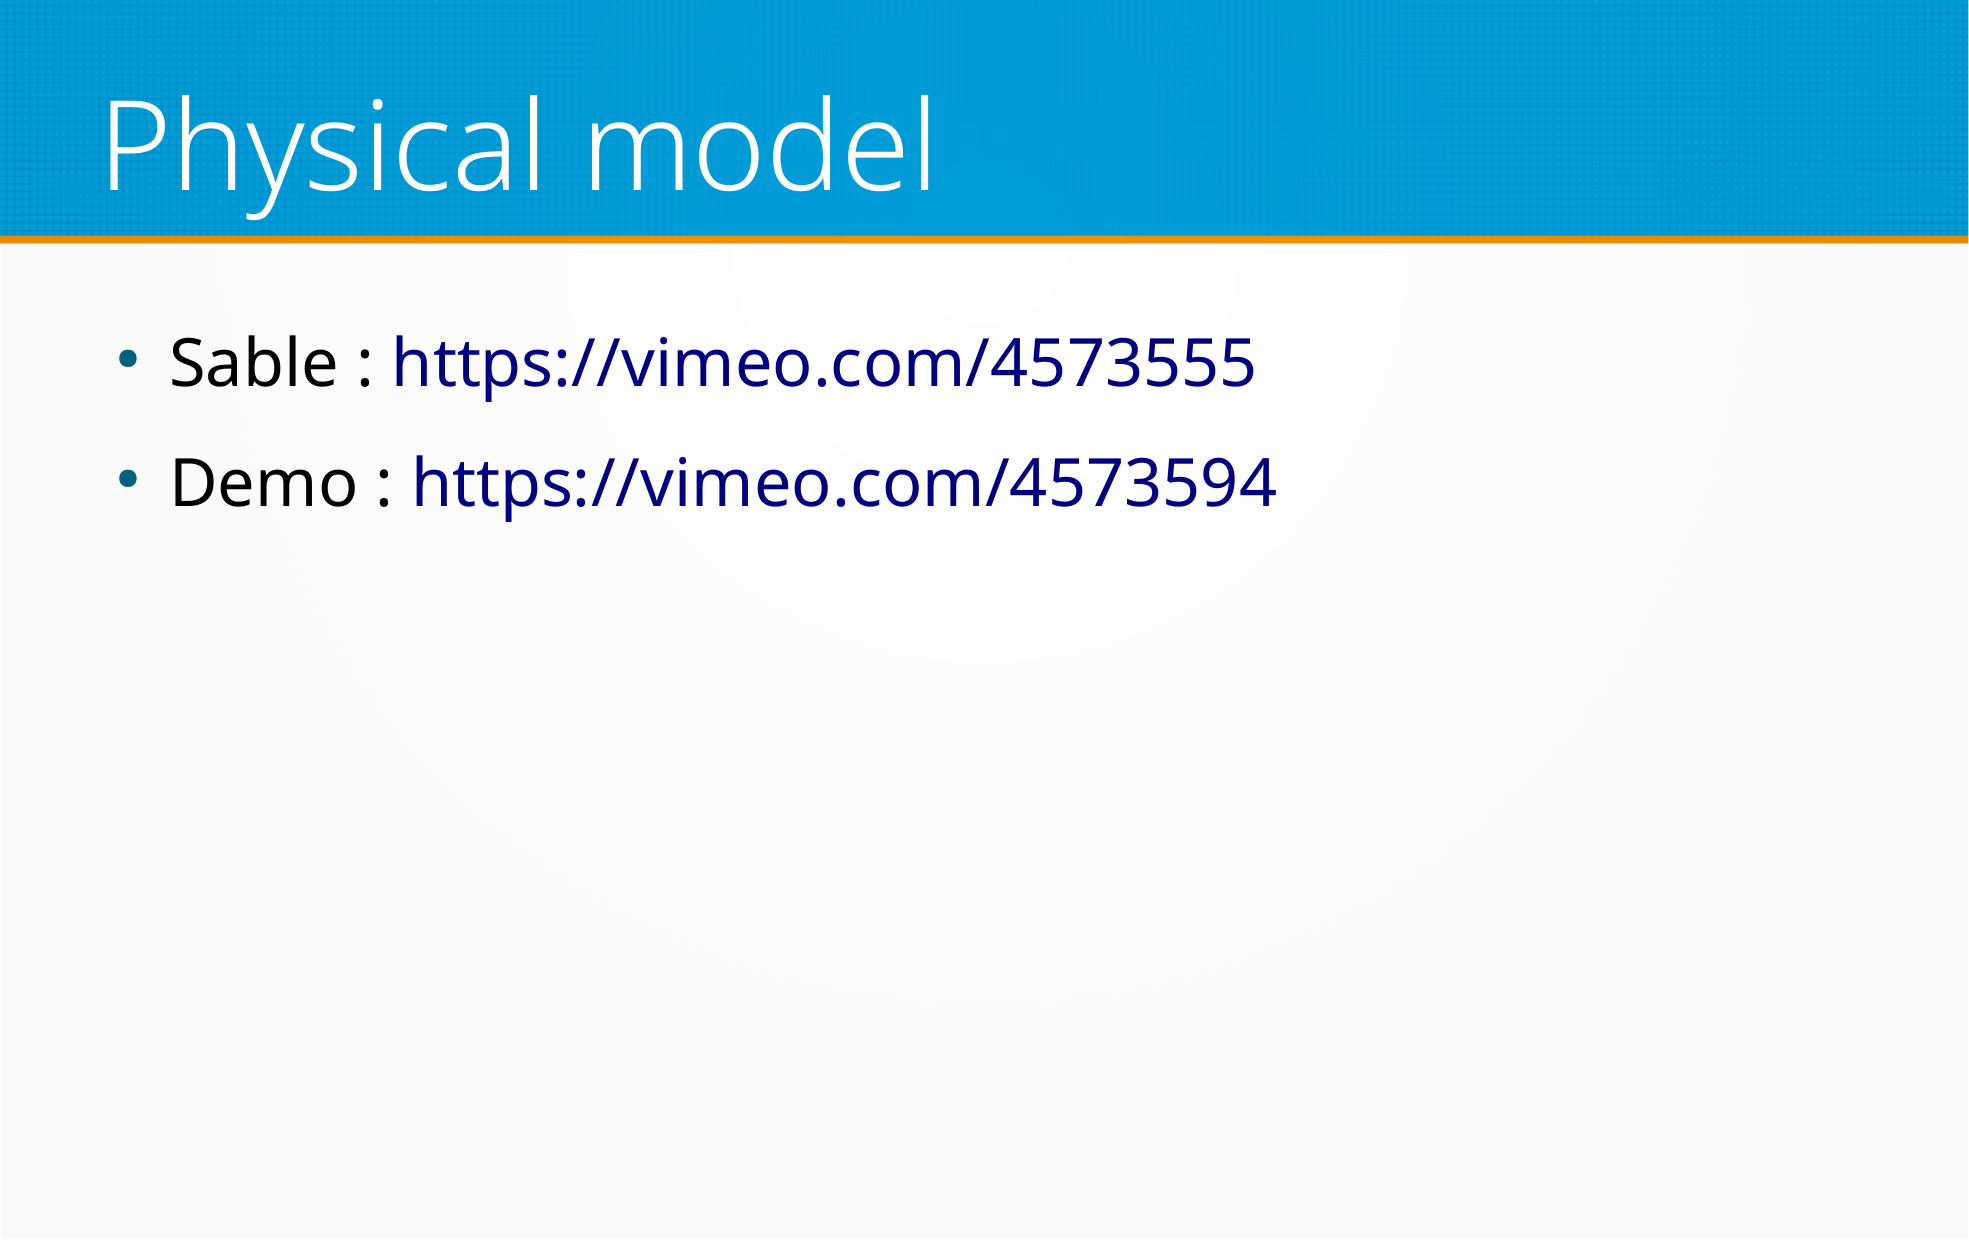

# Physical model
Sable : https://vimeo.com/4573555
Demo : https://vimeo.com/4573594